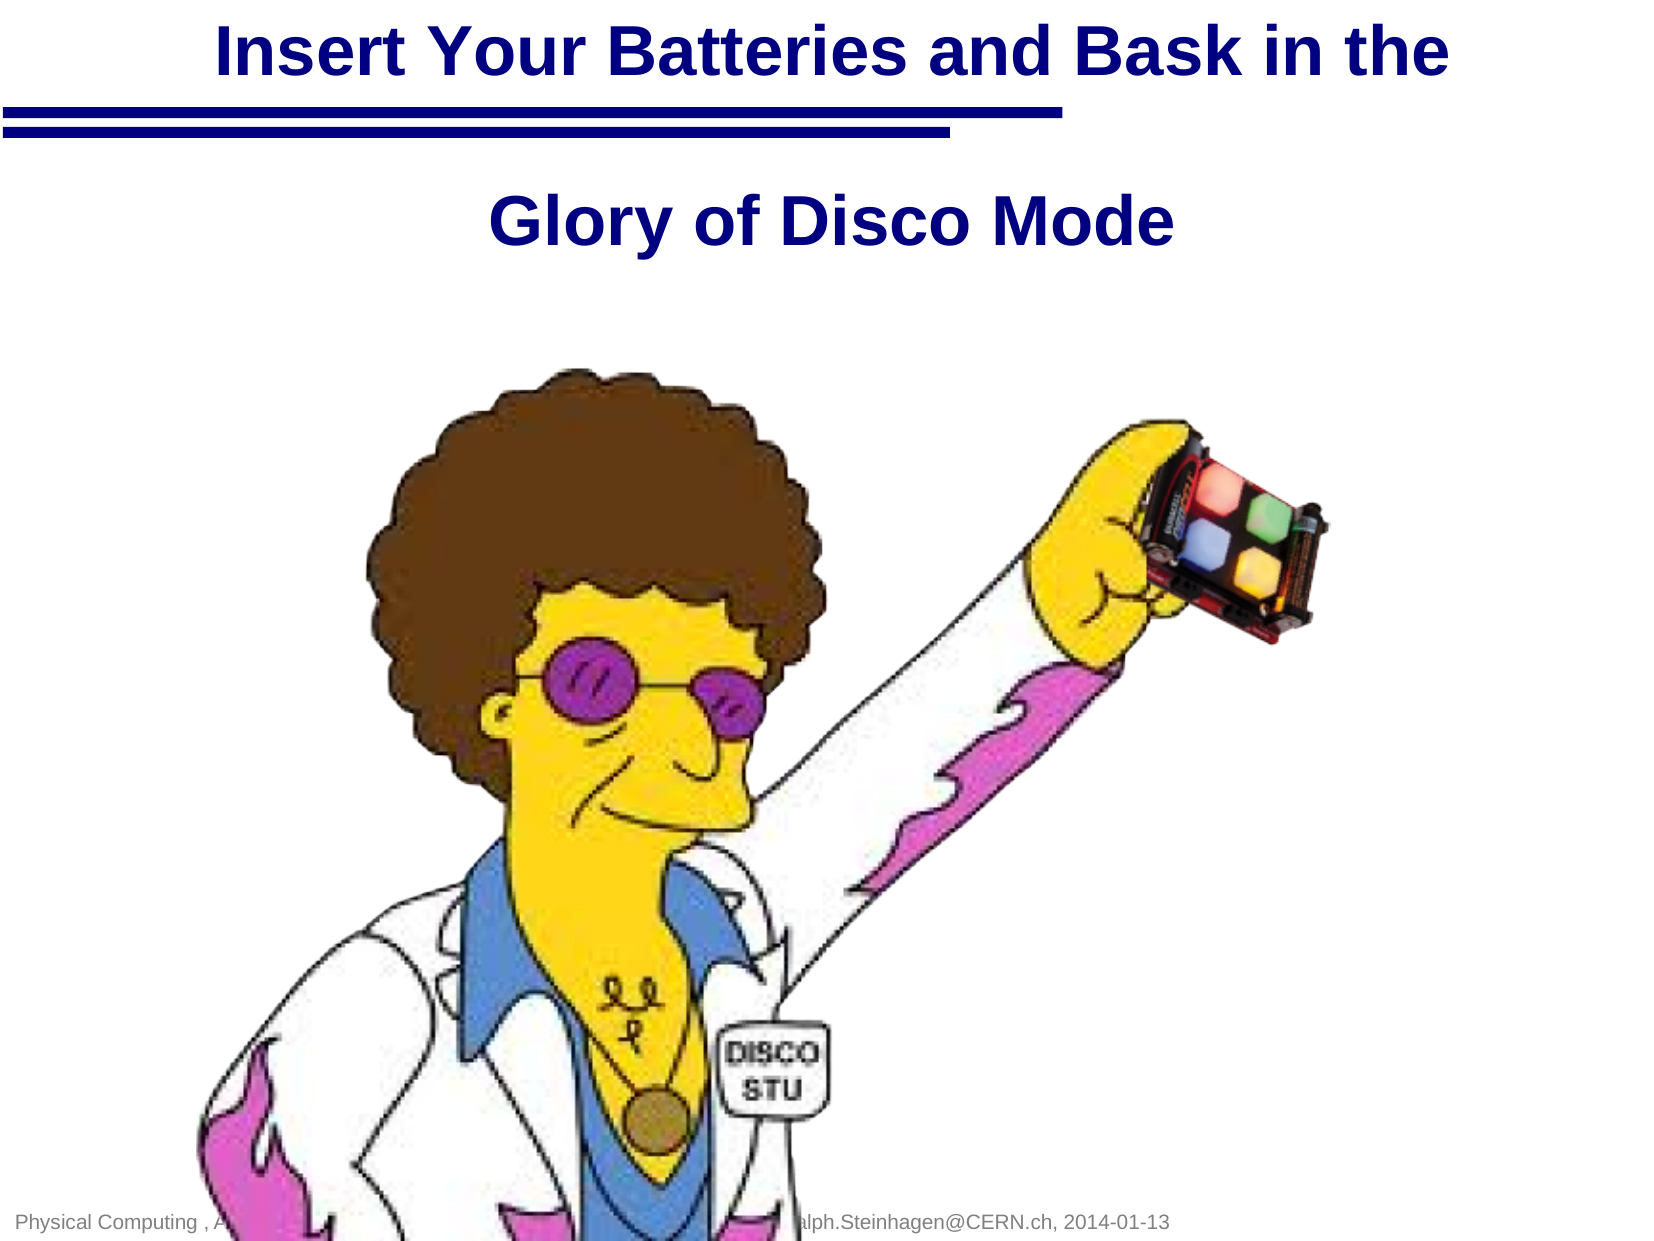

# Insert Your Batteries and Bask in the Glory of Disco Mode